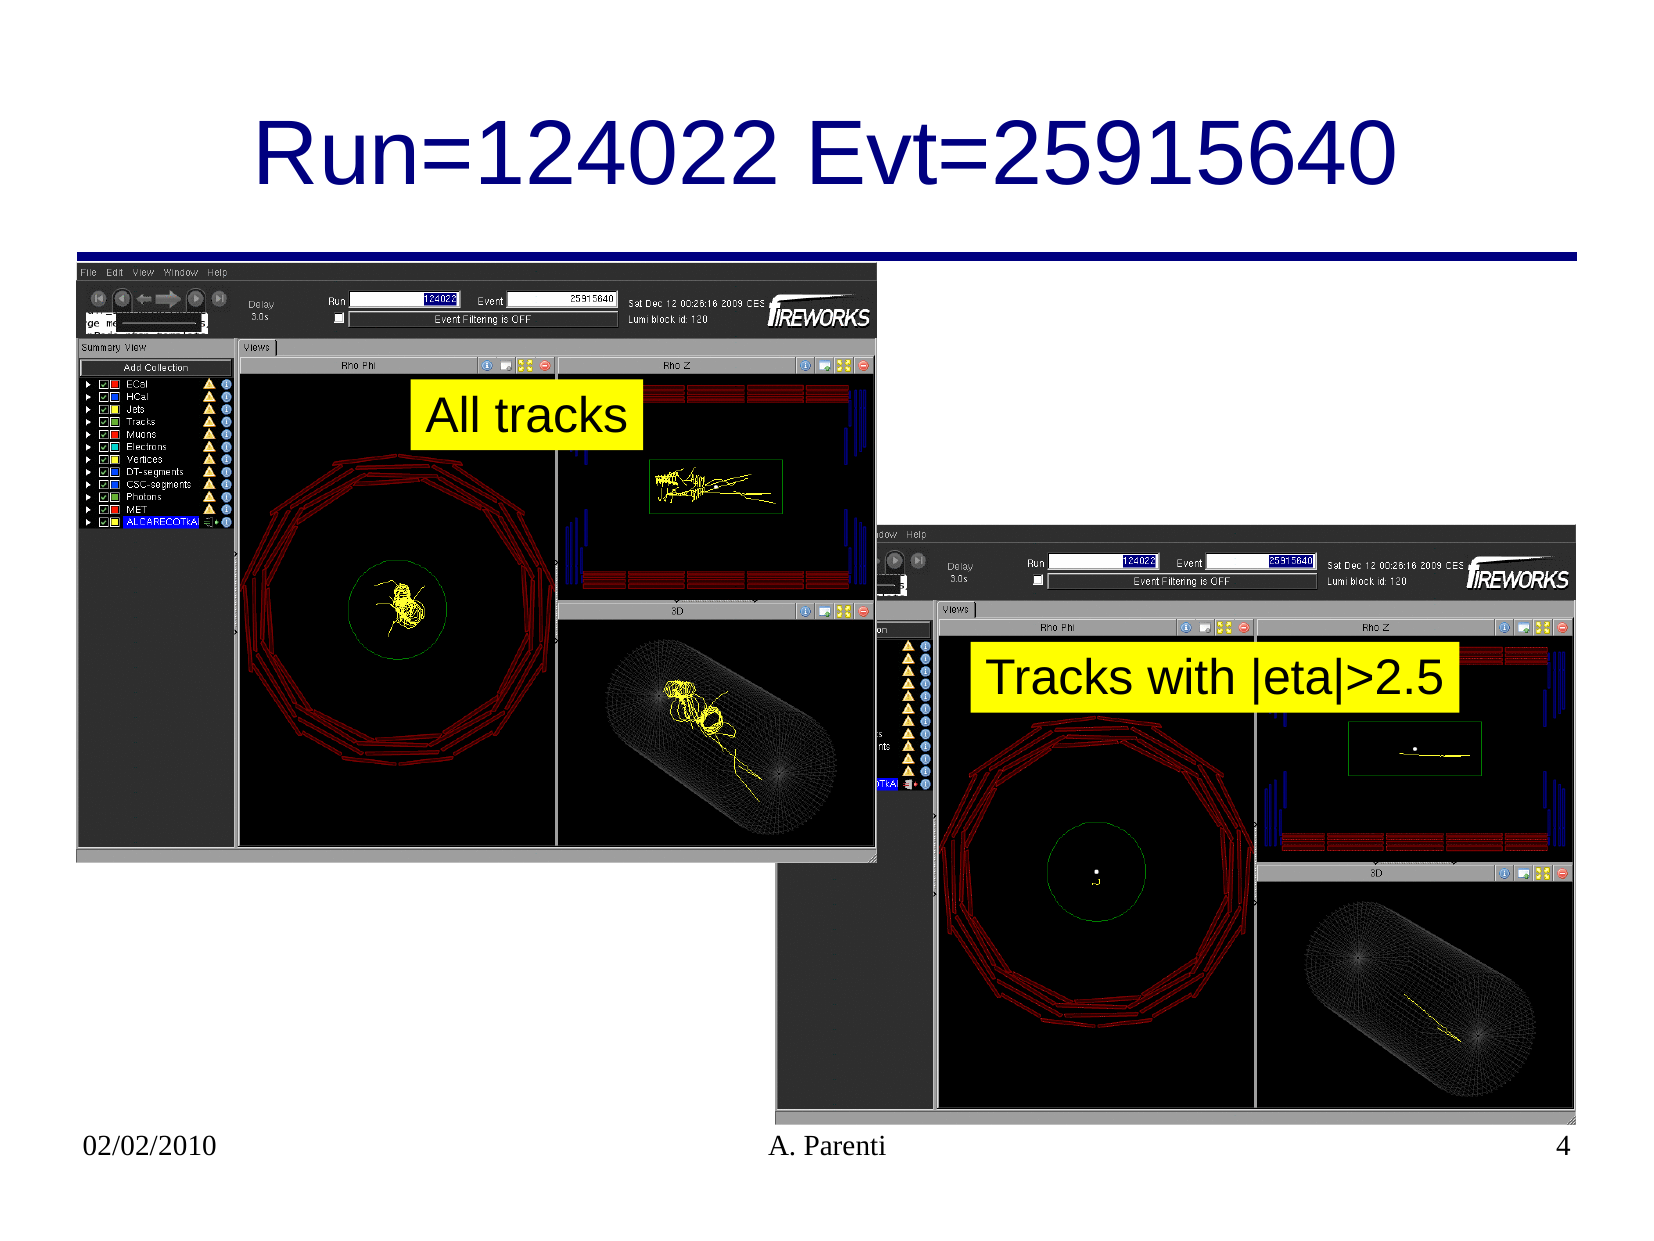

# Run=124022 Evt=25915640
All tracks
Tracks with |eta|>2.5
4